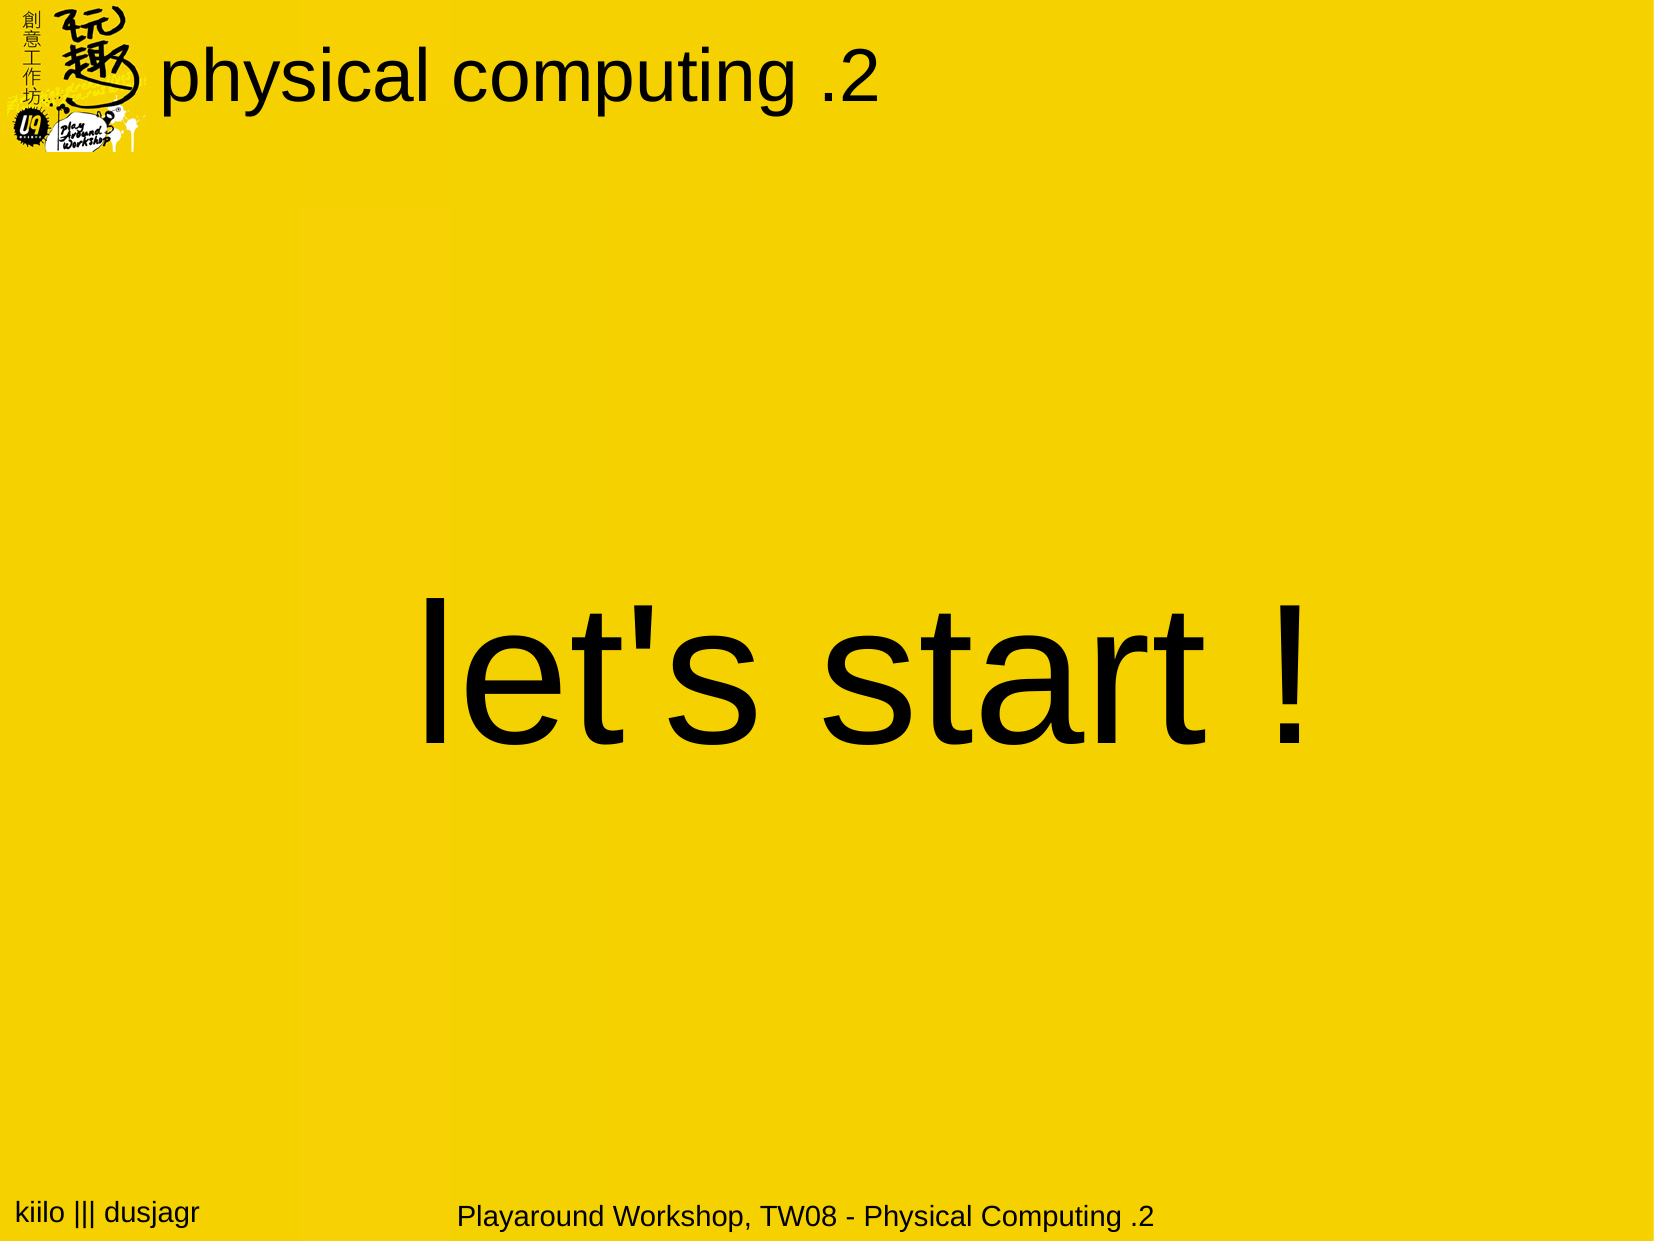

# physical computing .2
let's start !
Playaround Workshop, TW08 - Physical Computing .2